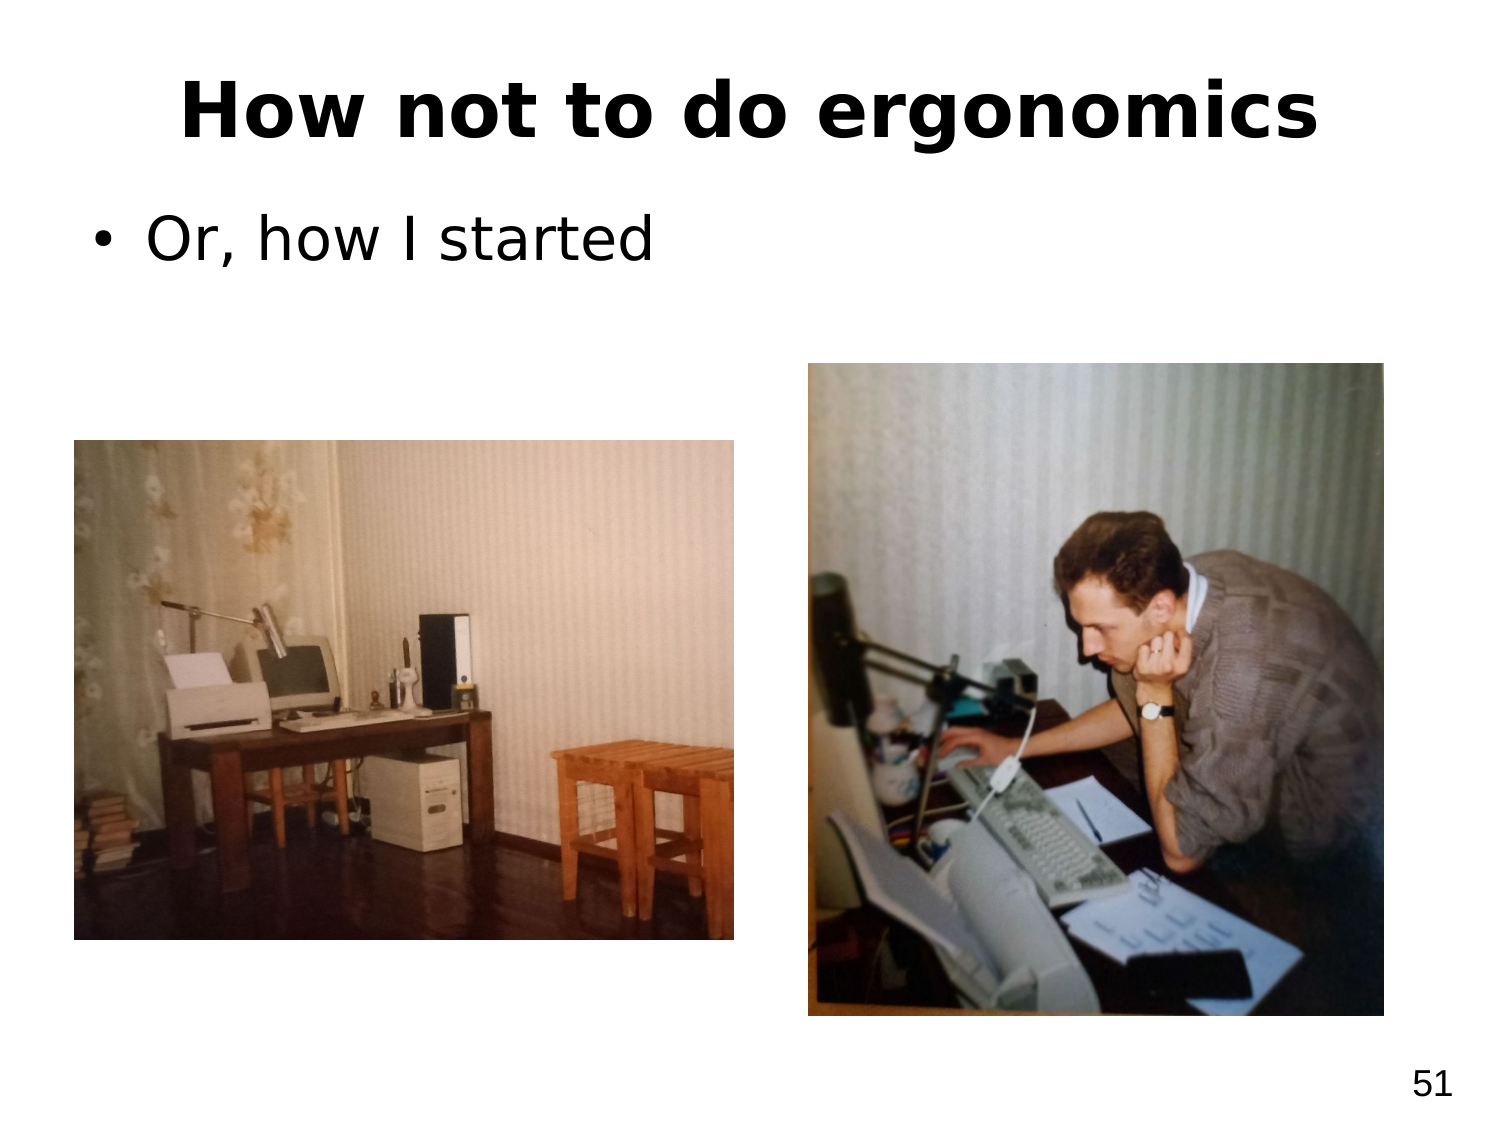

# How not to do ergonomics
Or, how I started